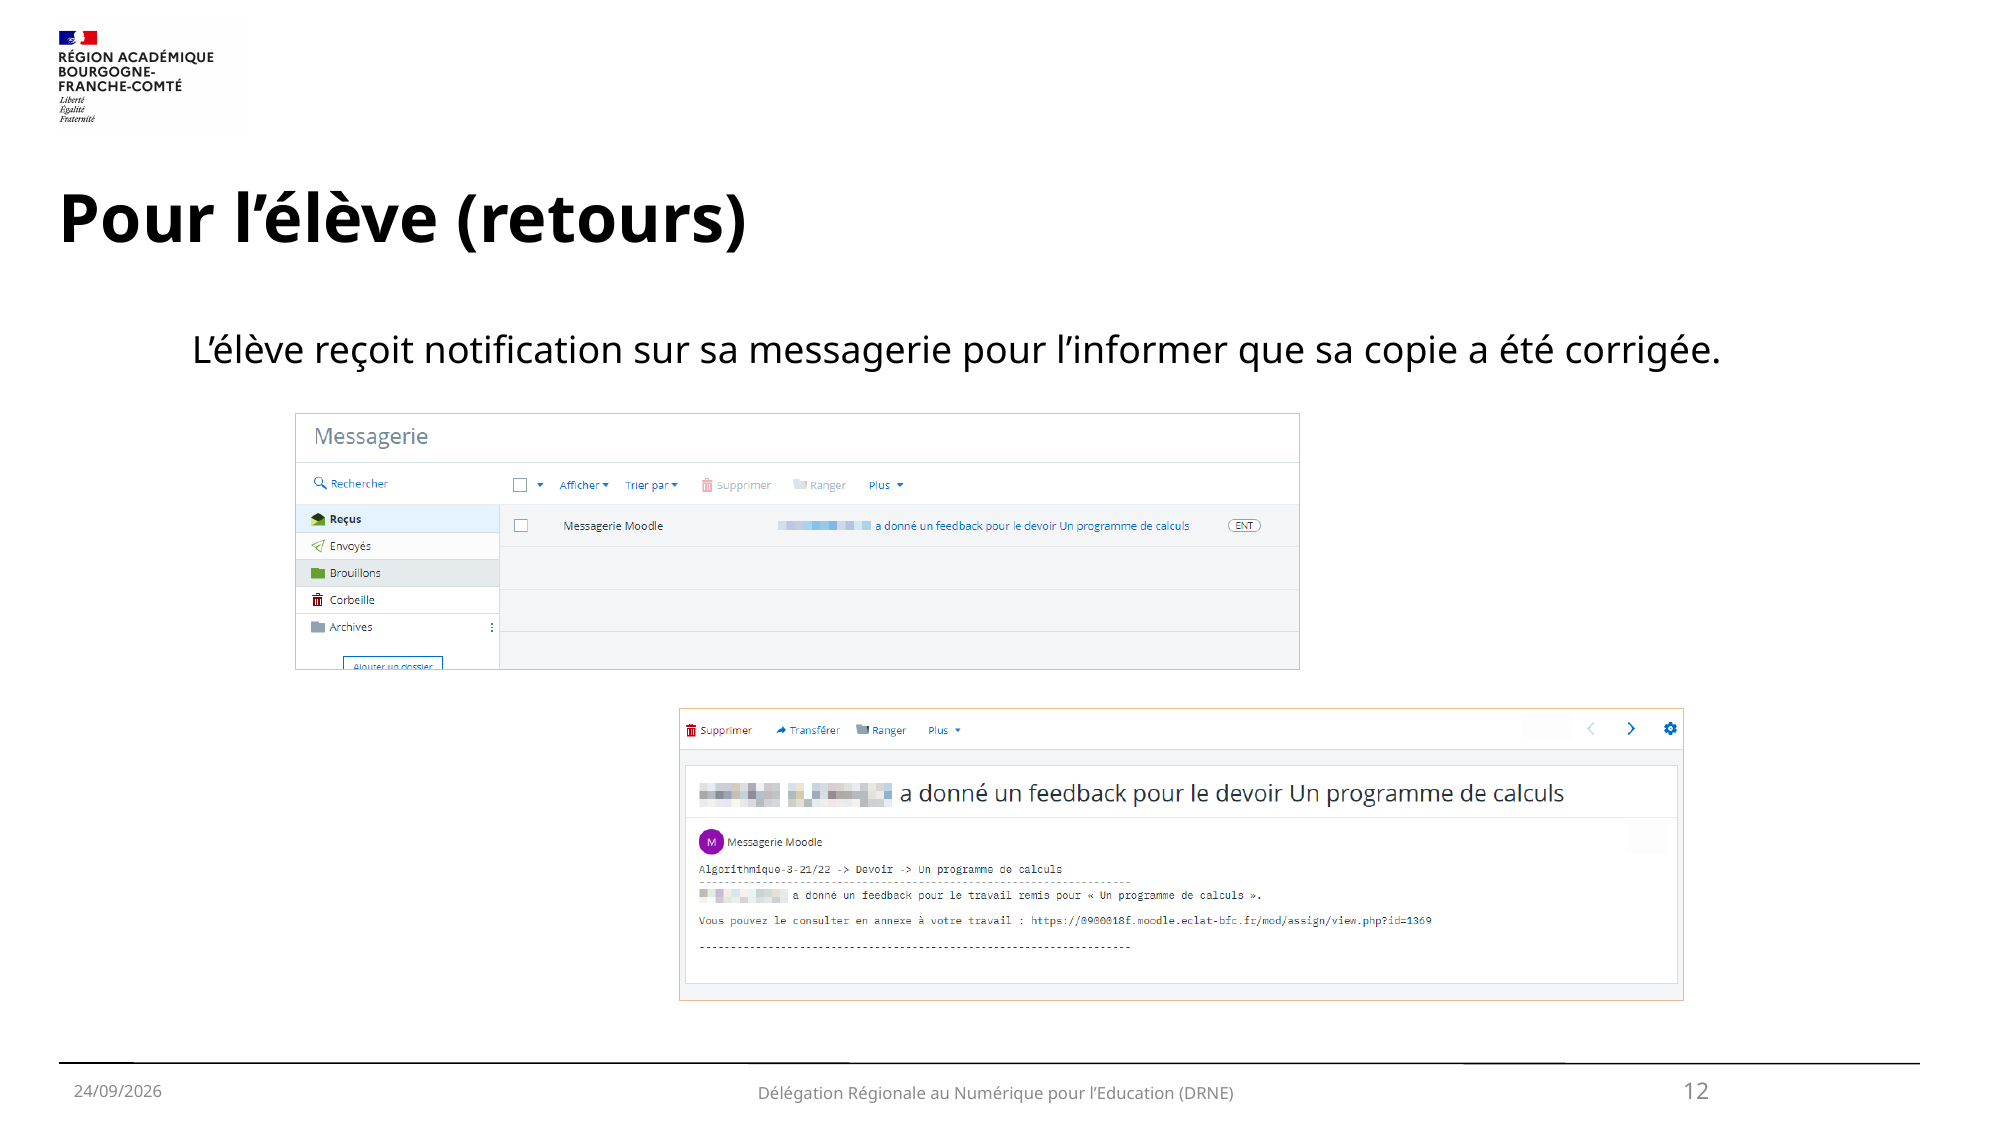

# Pour l’élève (retours)
L’élève reçoit notification sur sa messagerie pour l’informer que sa copie a été corrigée.
Délégation Régionale au Numérique pour l’Education (DRNE)